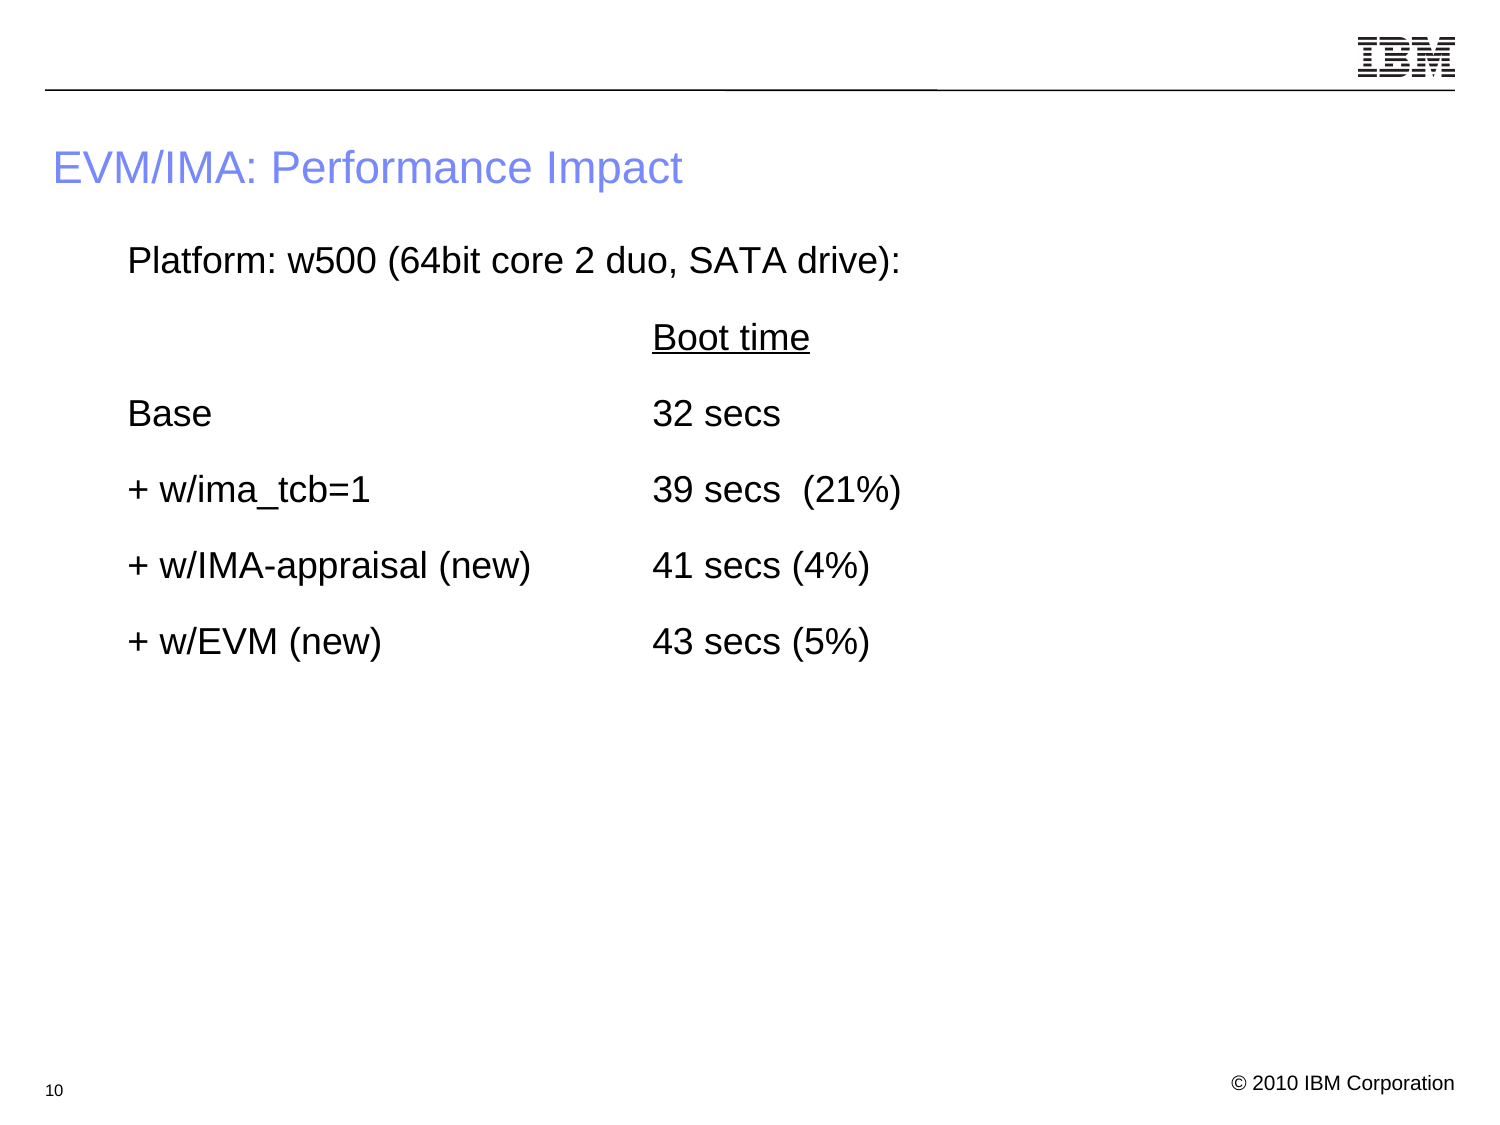

# EVM/IMA: Performance Impact
Platform: w500 (64bit core 2 duo, SATA drive):
							Boot time
Base						32 secs
+ w/ima_tcb=1				39 secs	(21%)
+ w/IMA-appraisal (new)		41 secs (4%)
+ w/EVM (new)				43 secs (5%)
10